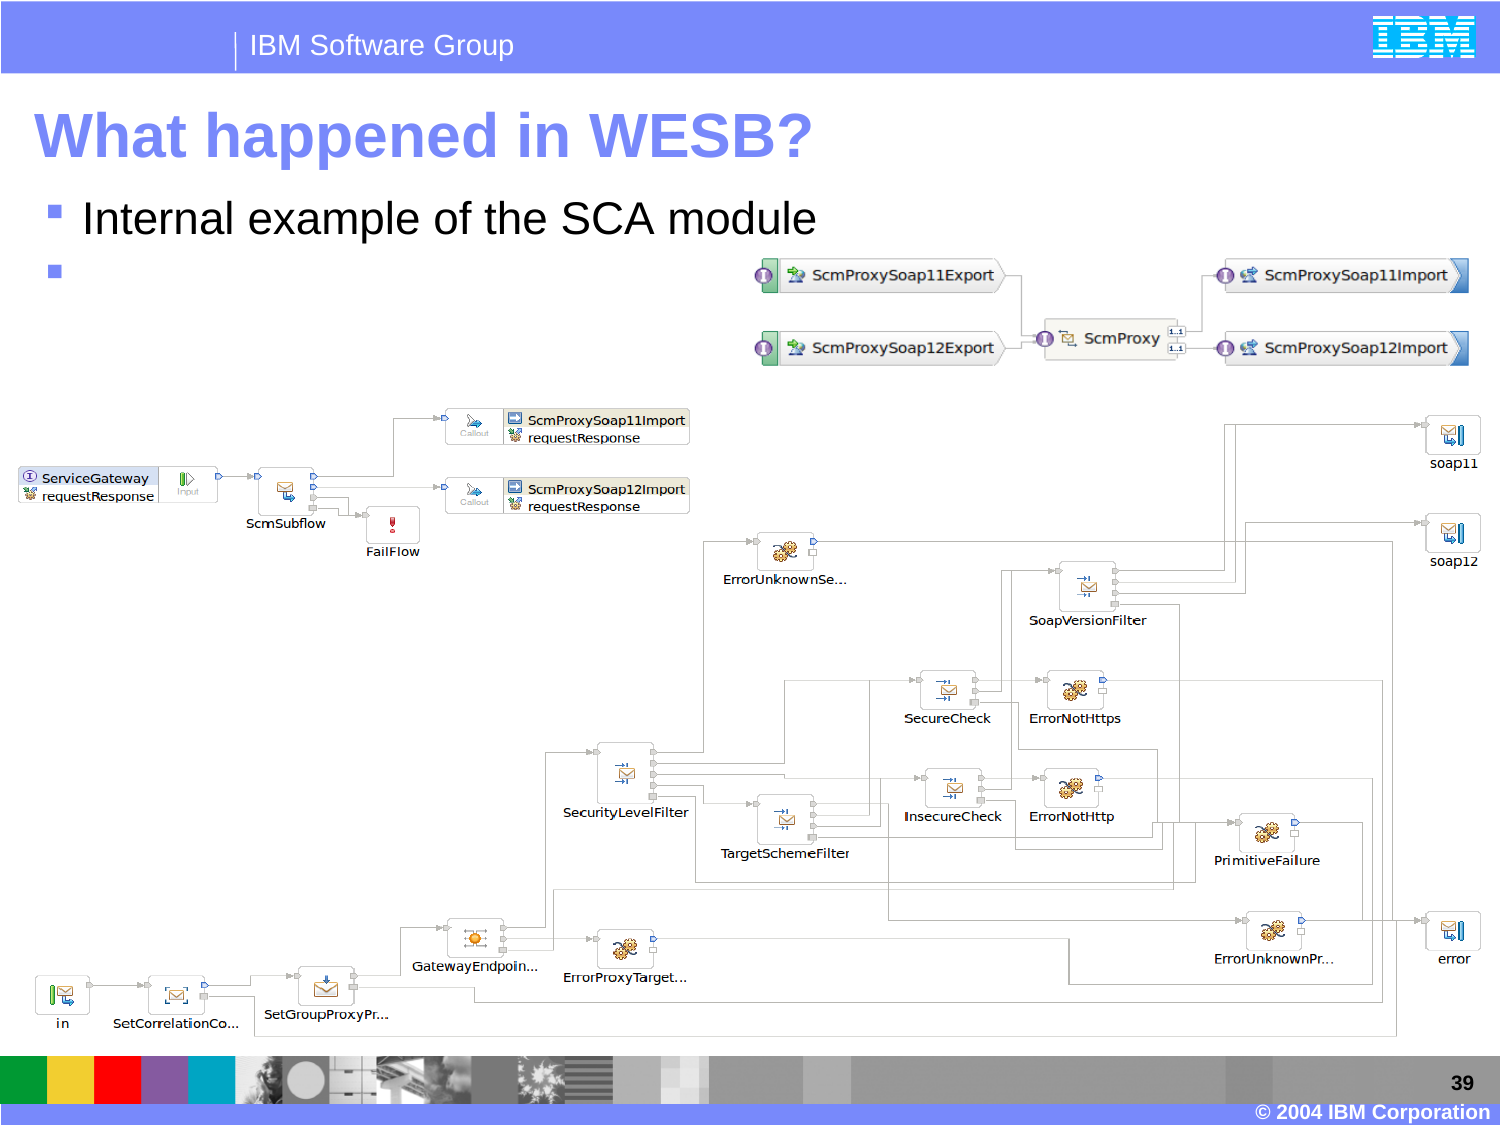

# What happened in WESB?
Internal example of the SCA module
39